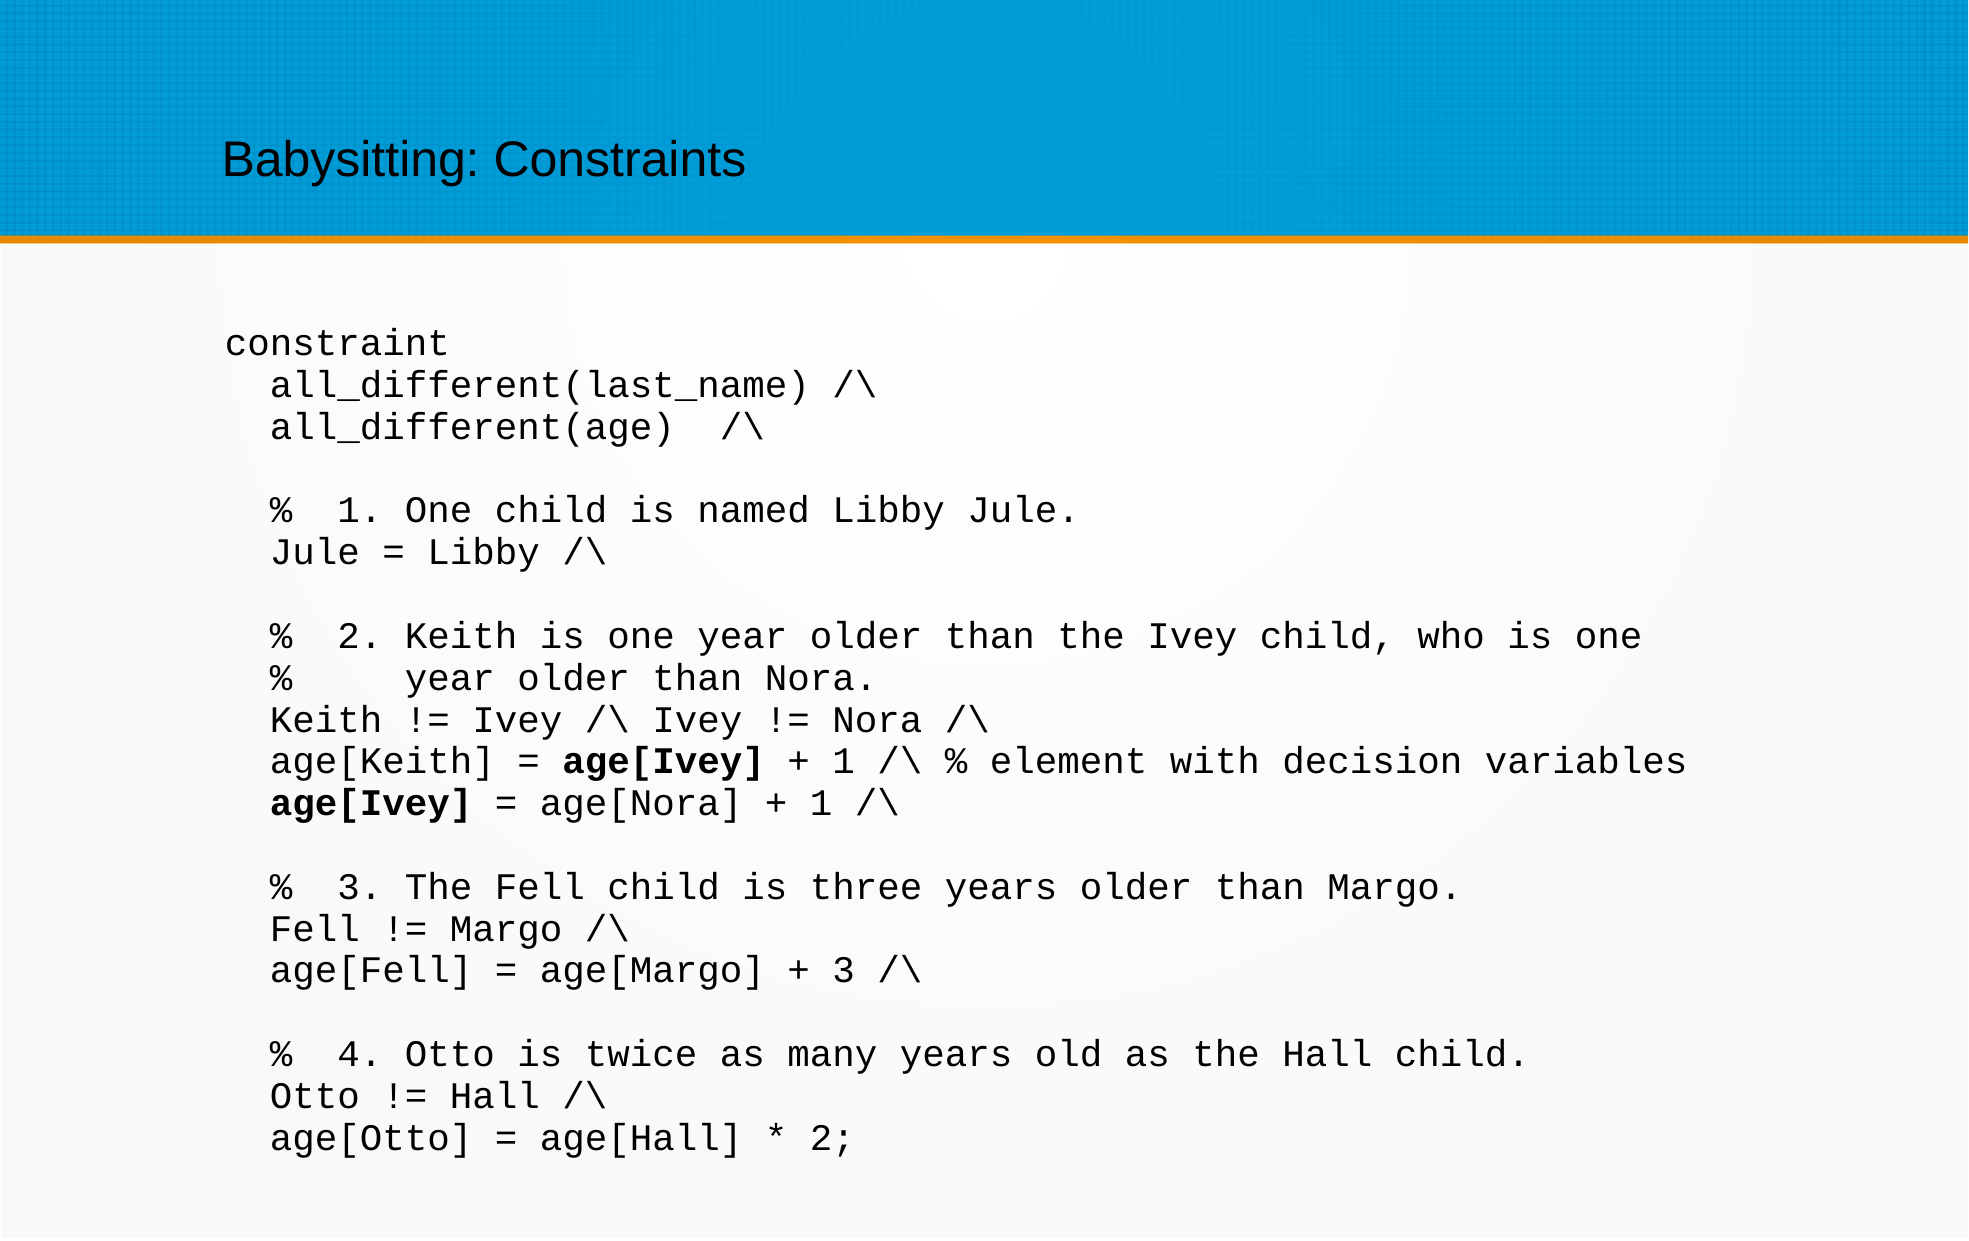

Babysitting: Constraints
constraint
 all_different(last_name) /\
 all_different(age) /\
 % 1. One child is named Libby Jule.
 Jule = Libby /\
 % 2. Keith is one year older than the Ivey child, who is one
 % year older than Nora.
 Keith != Ivey /\ Ivey != Nora /\
 age[Keith] = age[Ivey] + 1 /\ % element with decision variables
 age[Ivey] = age[Nora] + 1 /\
 % 3. The Fell child is three years older than Margo.
 Fell != Margo /\
 age[Fell] = age[Margo] + 3 /\
 % 4. Otto is twice as many years old as the Hall child.
 Otto != Hall /\
 age[Otto] = age[Hall] * 2;